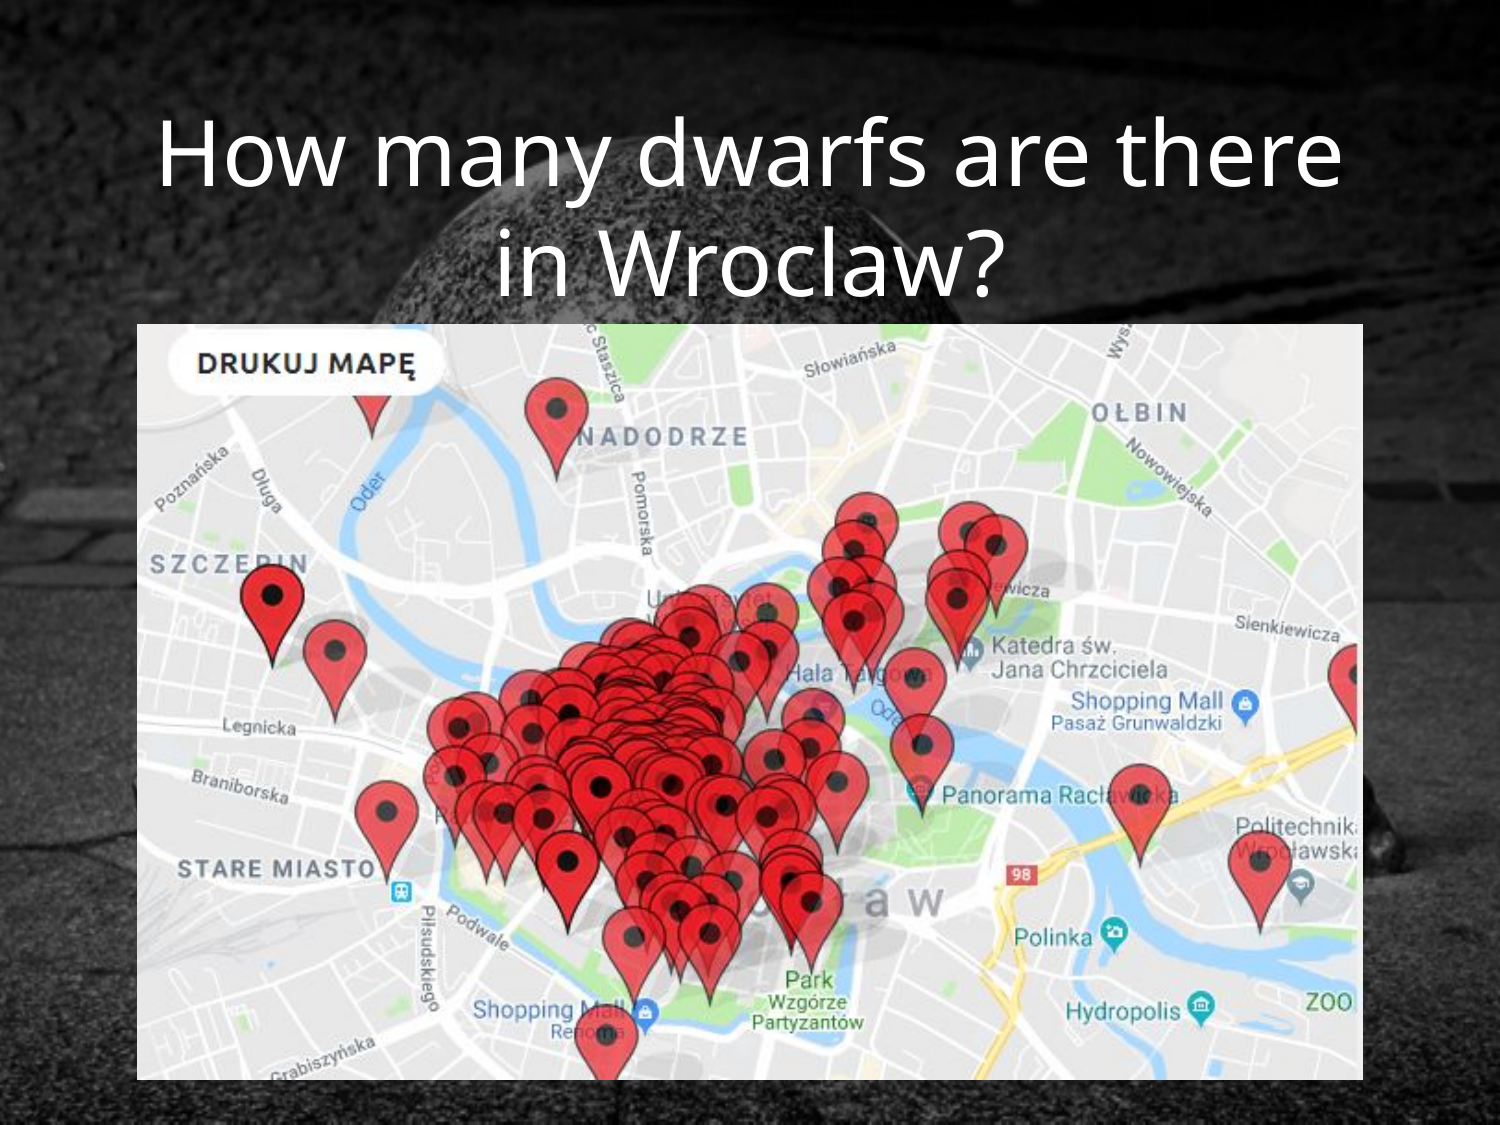

# How many dwarfs are there in Wroclaw?